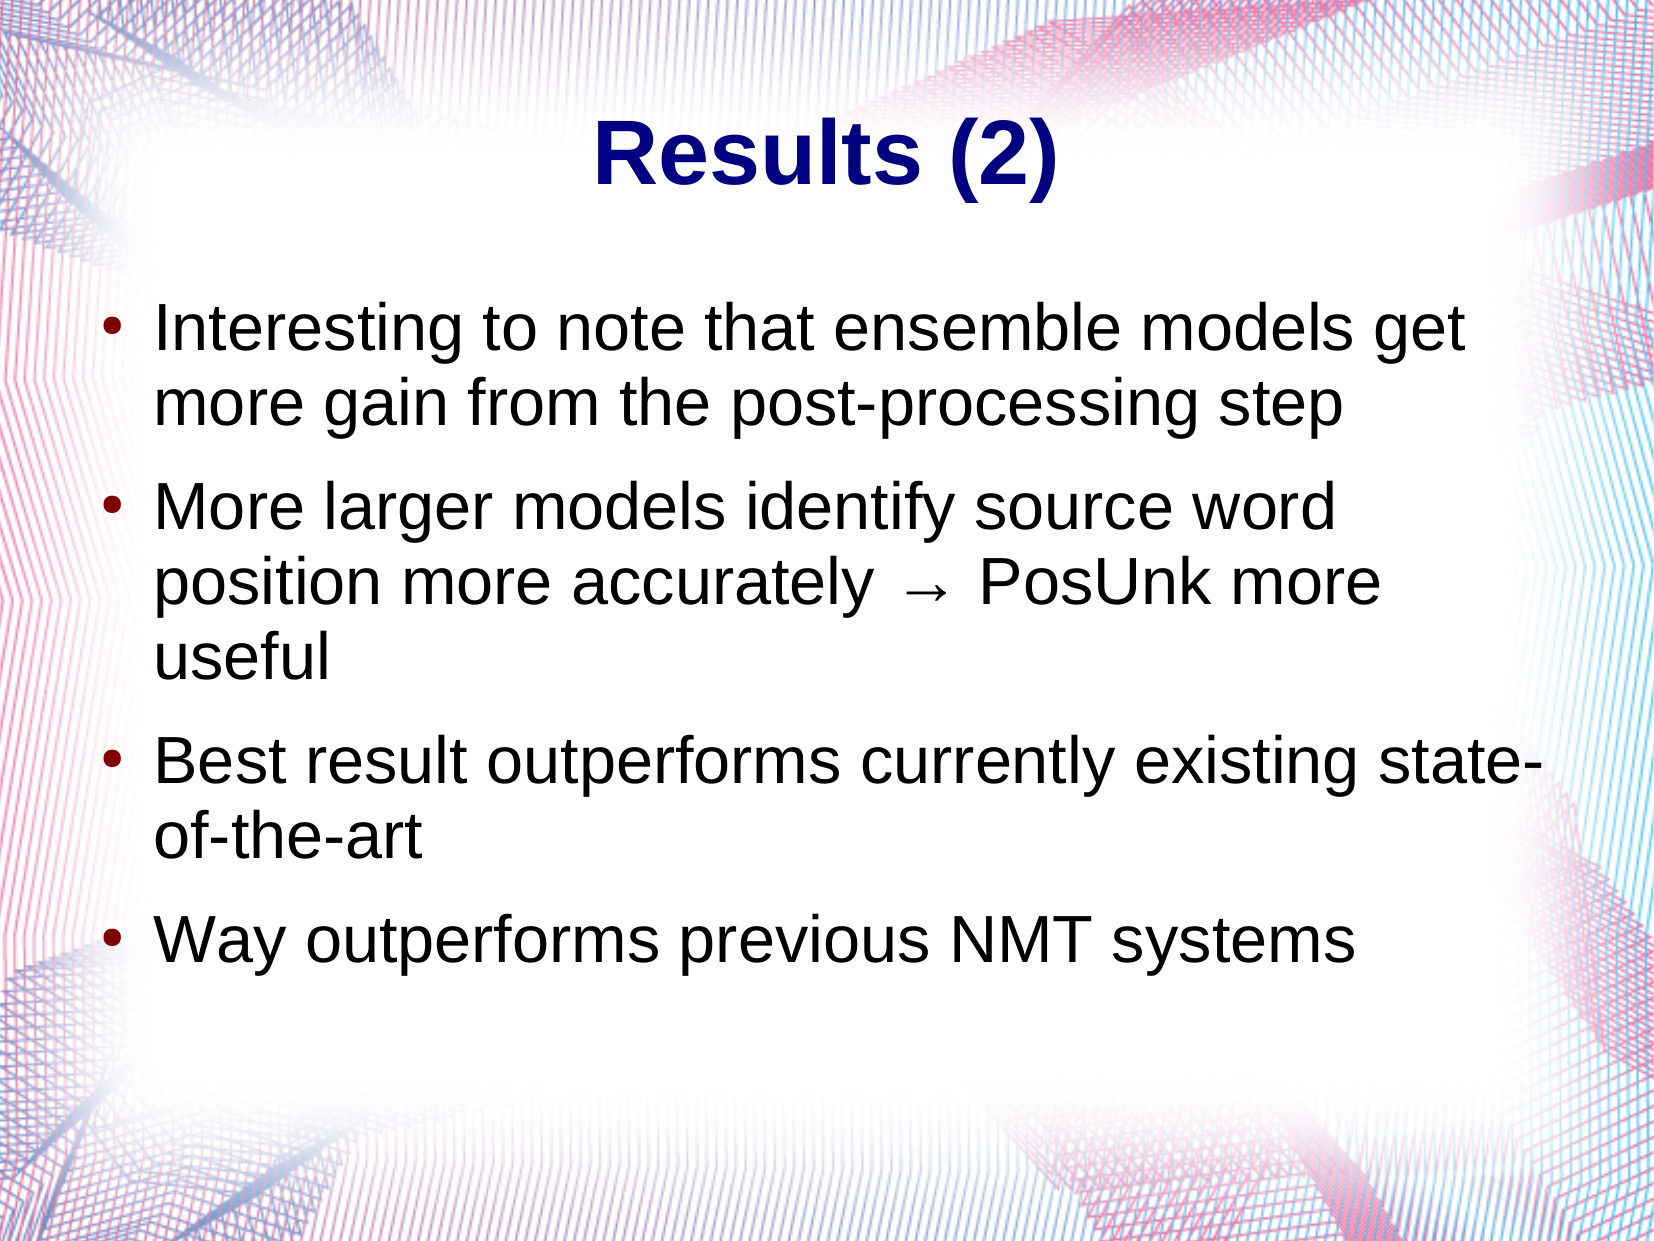

# Results (2)
Interesting to note that ensemble models get more gain from the post-processing step
More larger models identify source word position more accurately → PosUnk more useful
Best result outperforms currently existing state-of-the-art
Way outperforms previous NMT systems